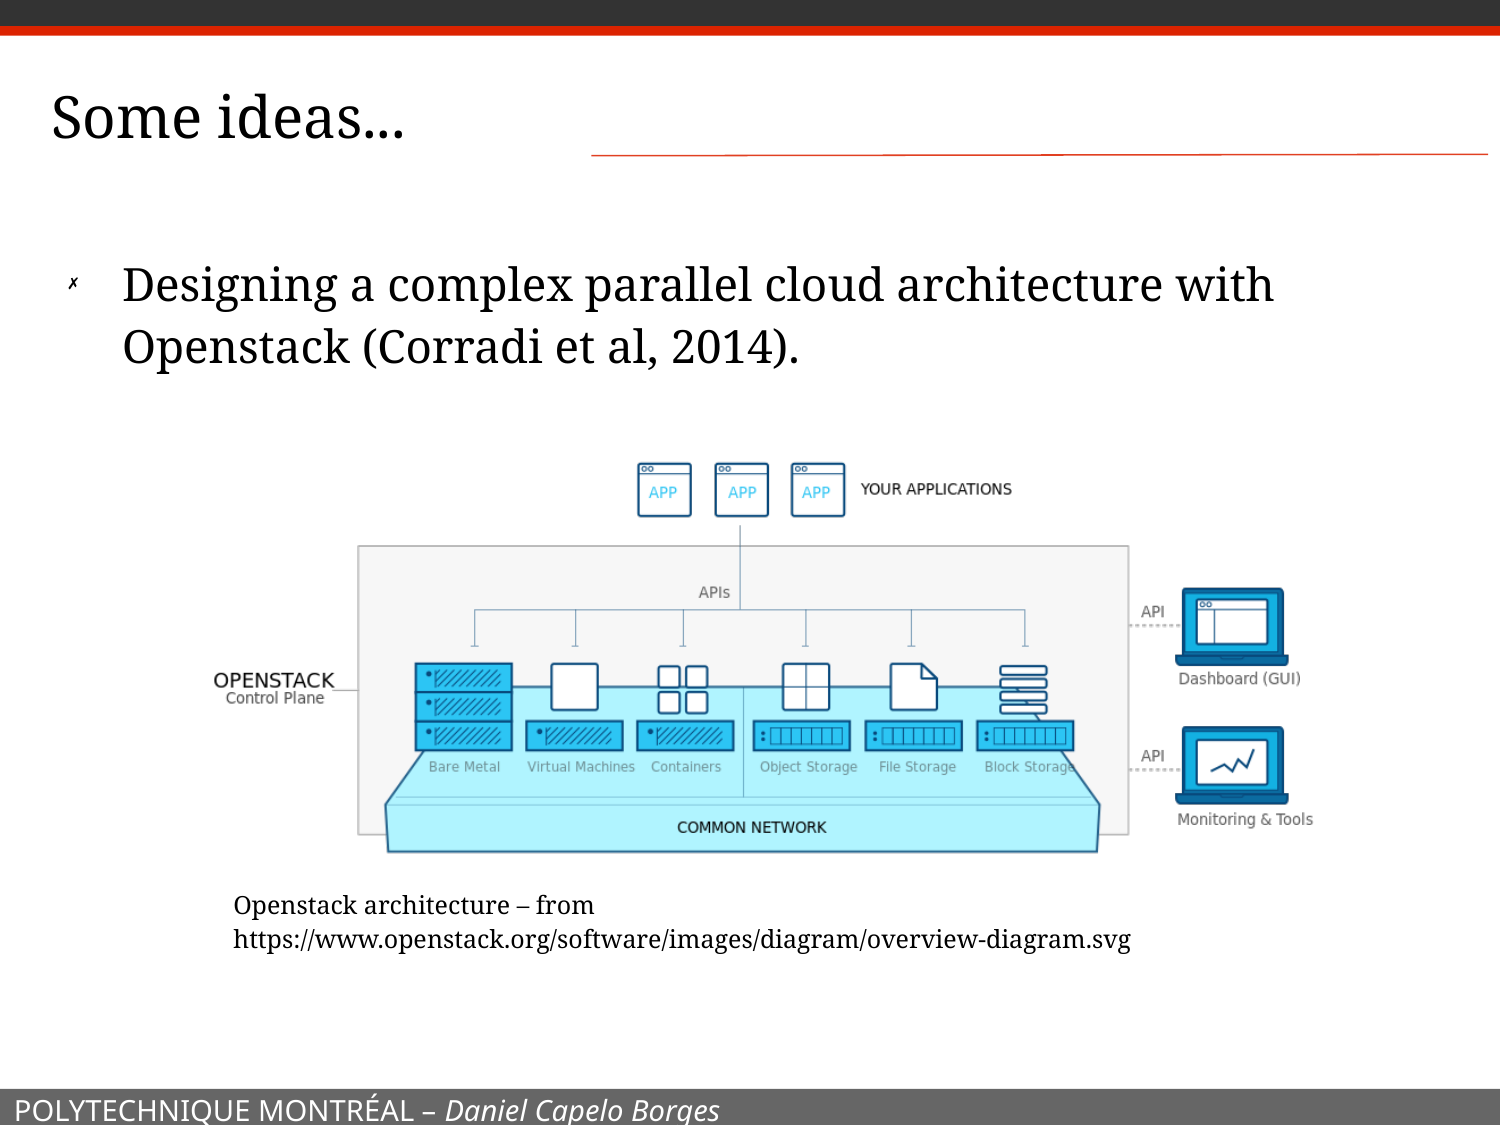

# Some ideas...
Designing a complex parallel cloud architecture with Openstack (Corradi et al, 2014).
Openstack architecture – from https://www.openstack.org/software/images/diagram/overview-diagram.svg